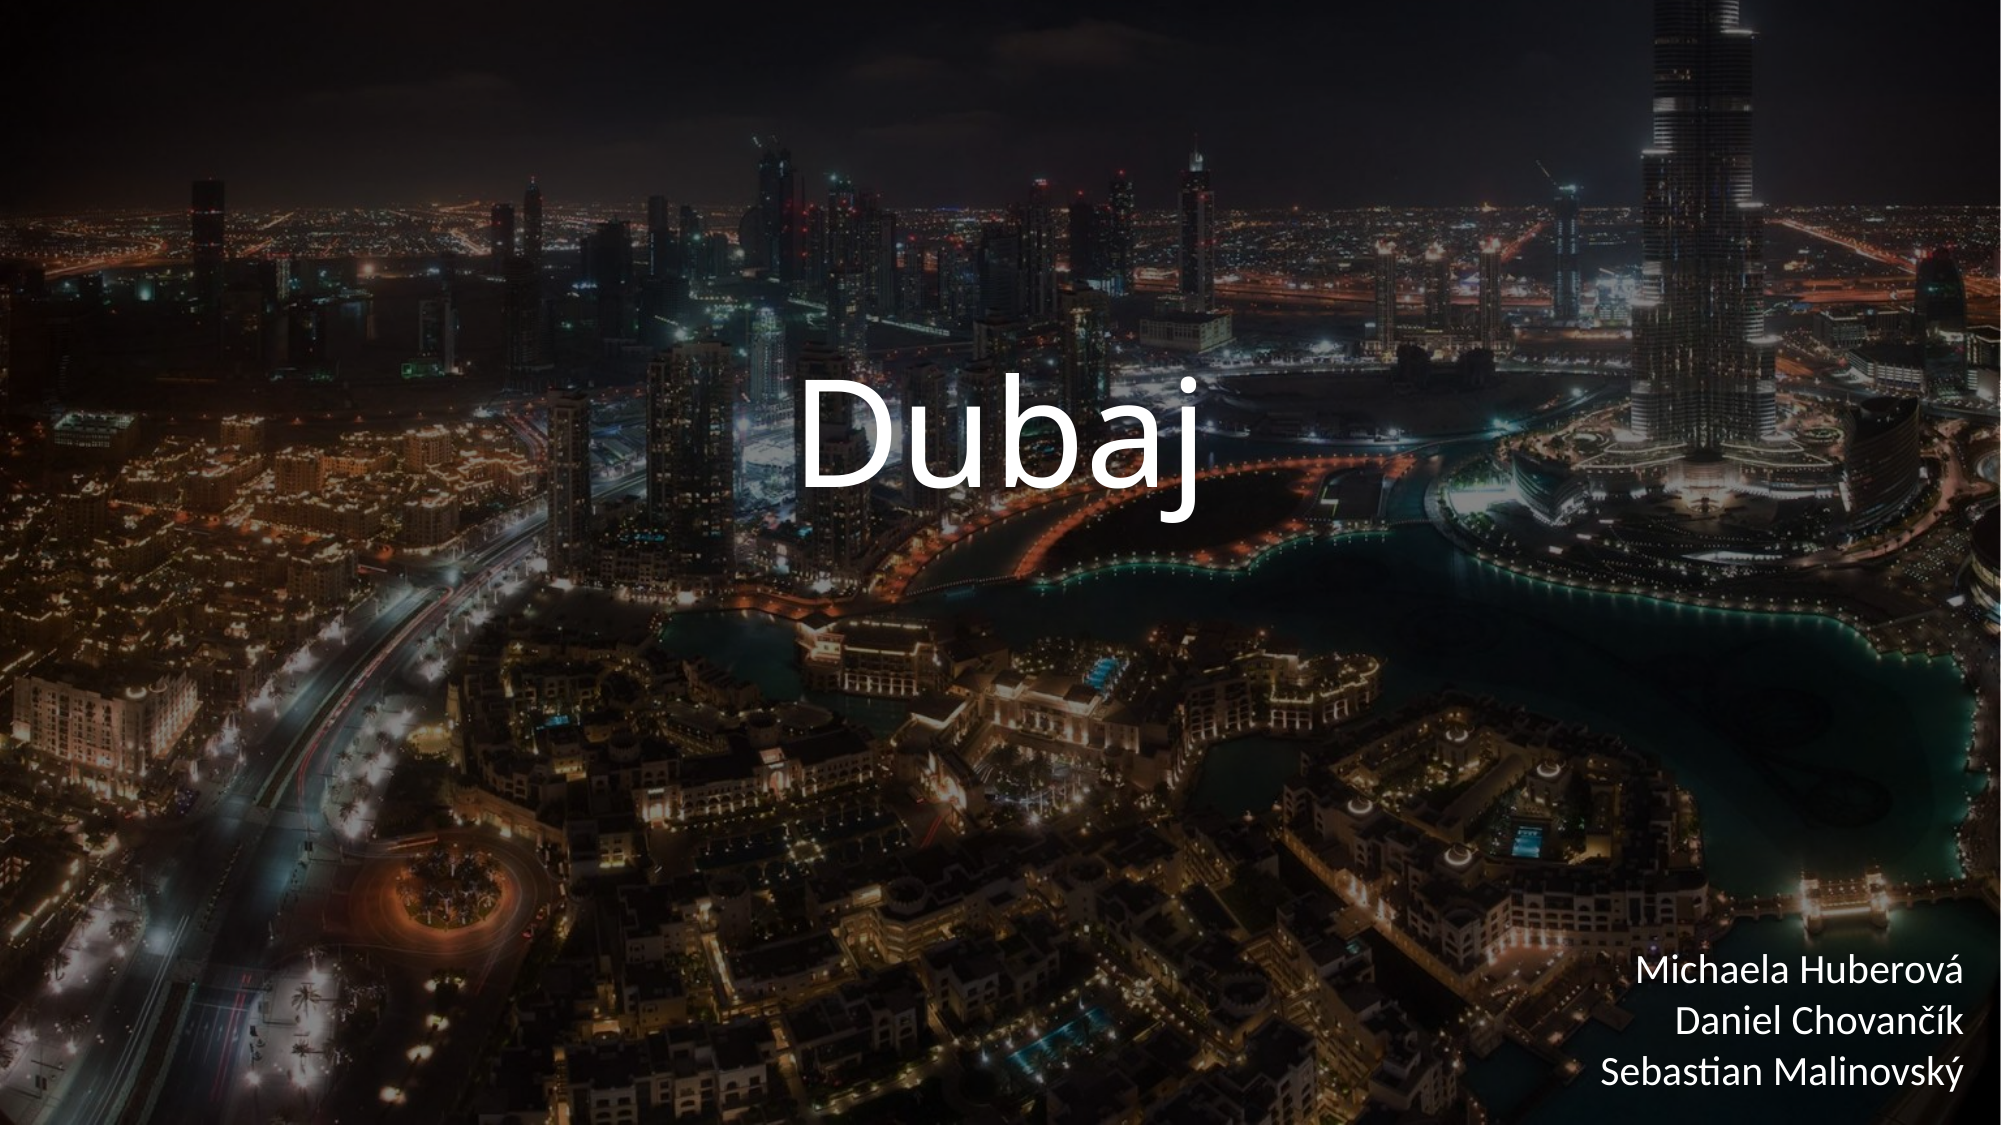

# Dubaj
Michaela Huberová
Daniel Chovančík
Sebastian Malinovský